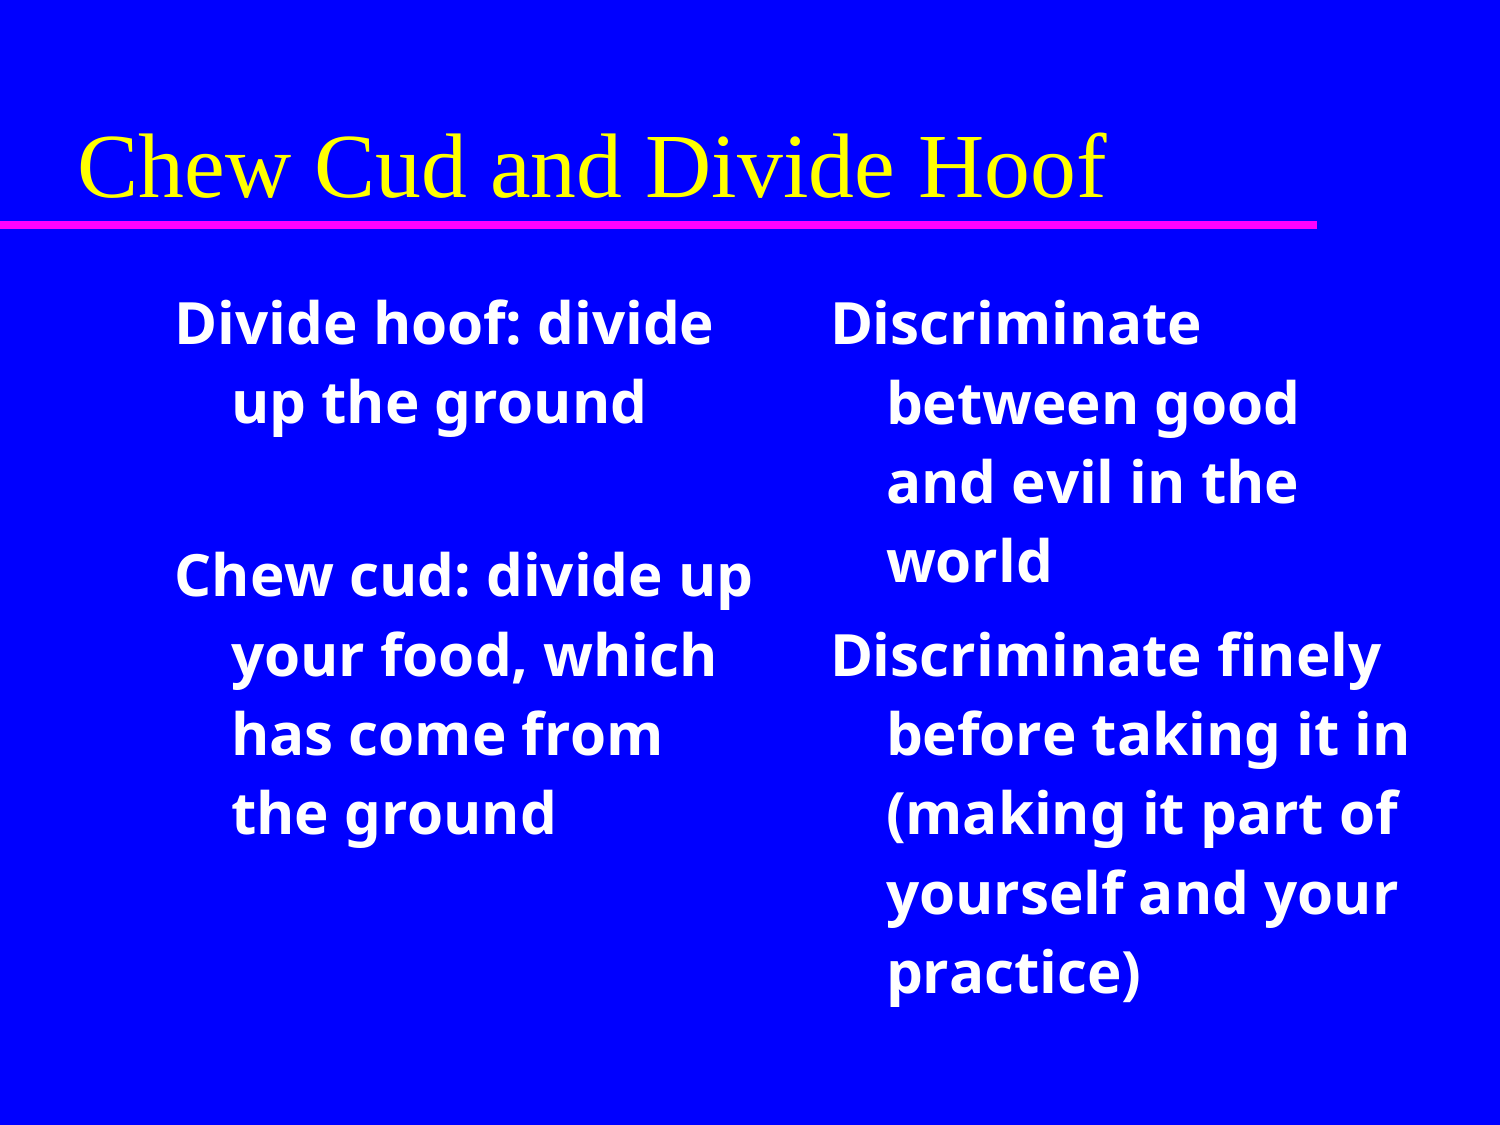

# Chew Cud and Divide Hoof
Divide hoof: divide up the ground
Chew cud: divide up your food, which has come from the ground
Discriminate between good and evil in the world
Discriminate finely before taking it in (making it part of yourself and your practice)